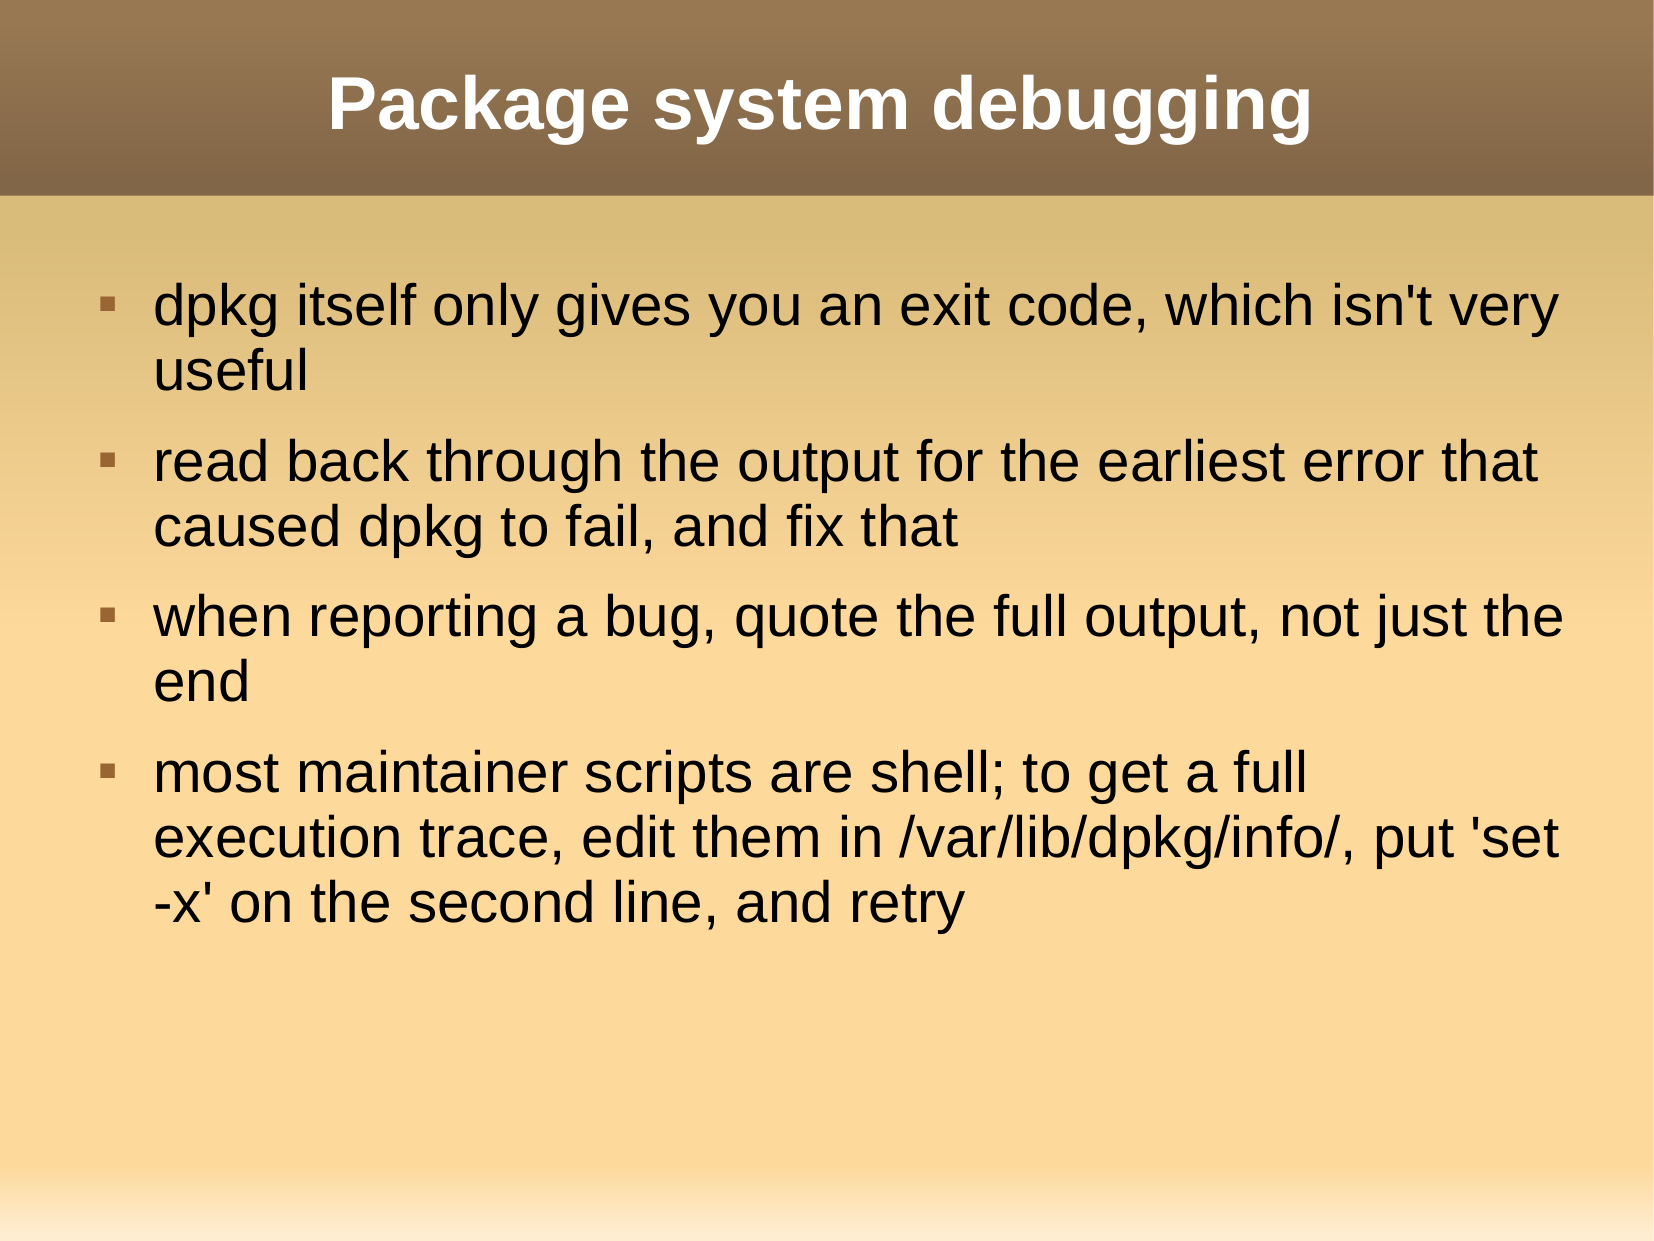

# Package system debugging
dpkg itself only gives you an exit code, which isn't very useful
read back through the output for the earliest error that caused dpkg to fail, and fix that
when reporting a bug, quote the full output, not just the end
most maintainer scripts are shell; to get a full execution trace, edit them in /var/lib/dpkg/info/, put 'set -x' on the second line, and retry